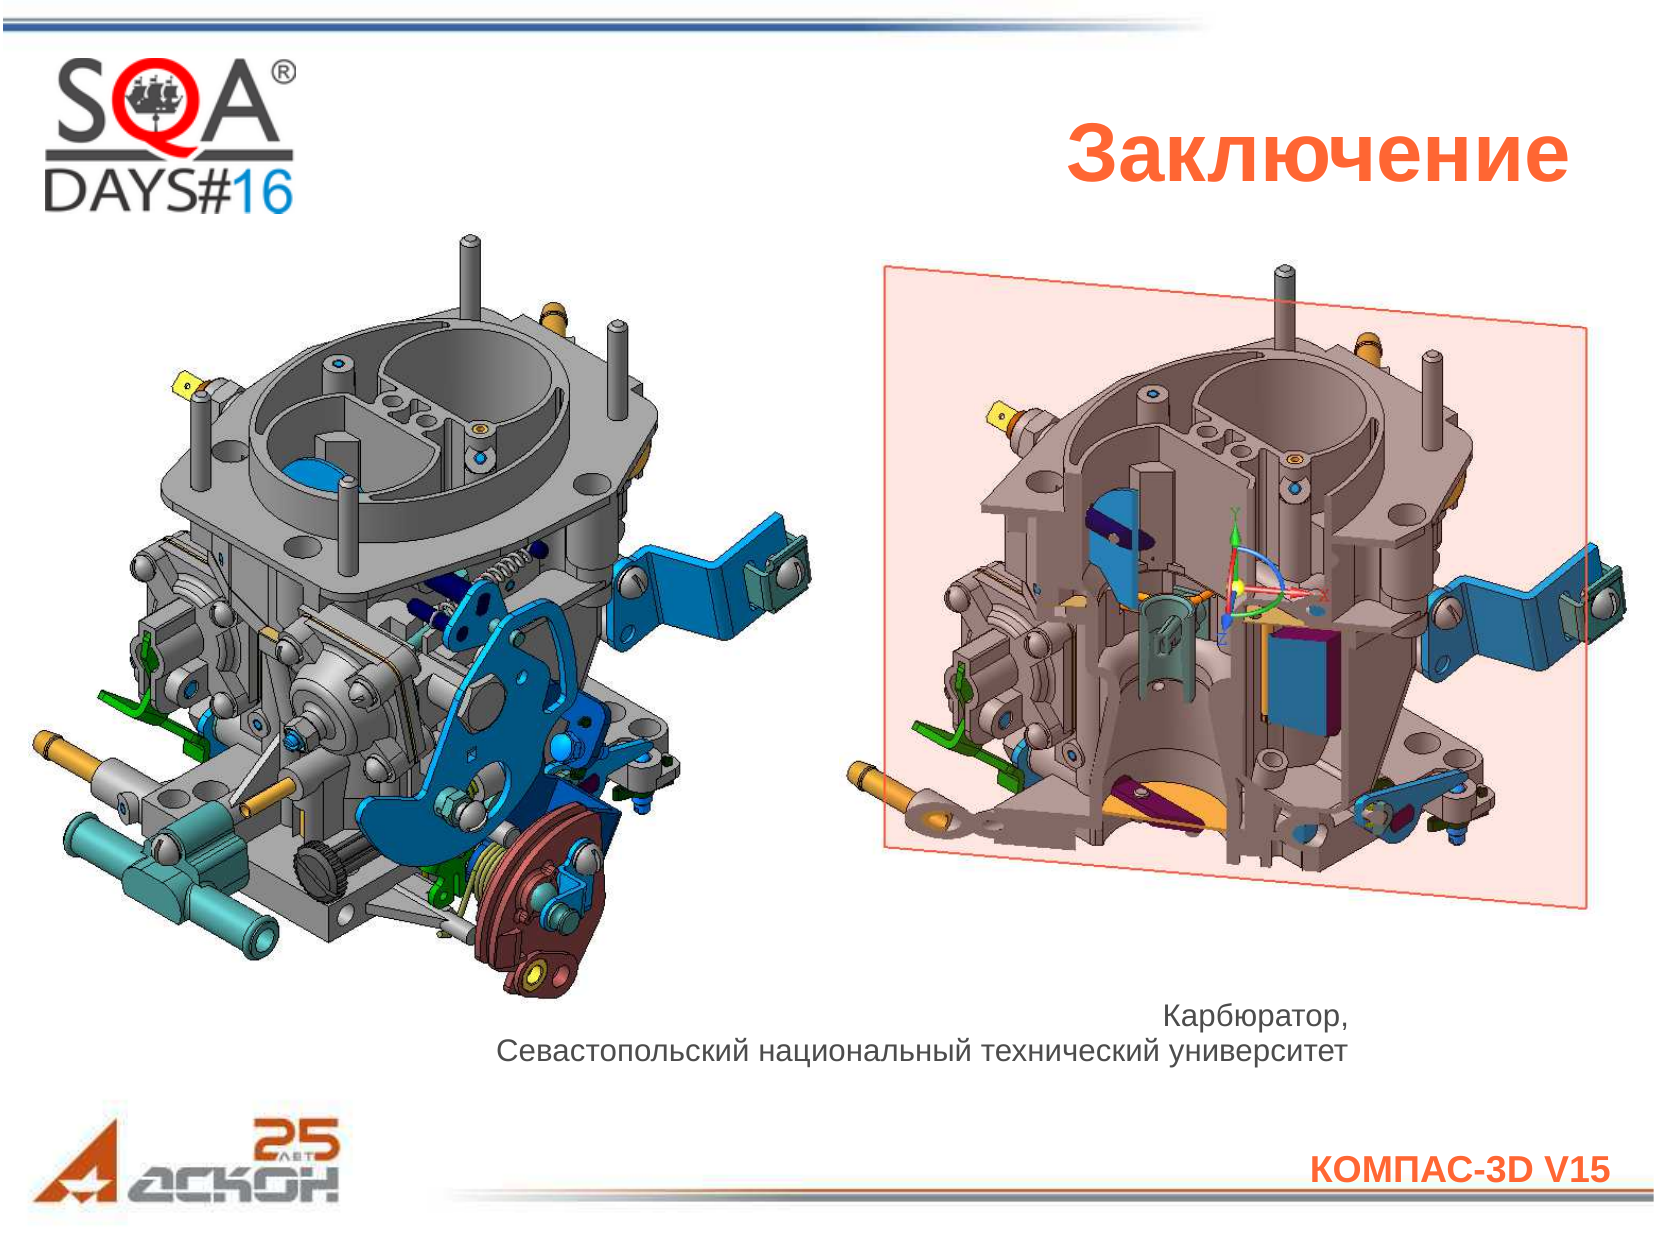

# Заключение
Карбюратор,
Севастопольский национальный технический университет